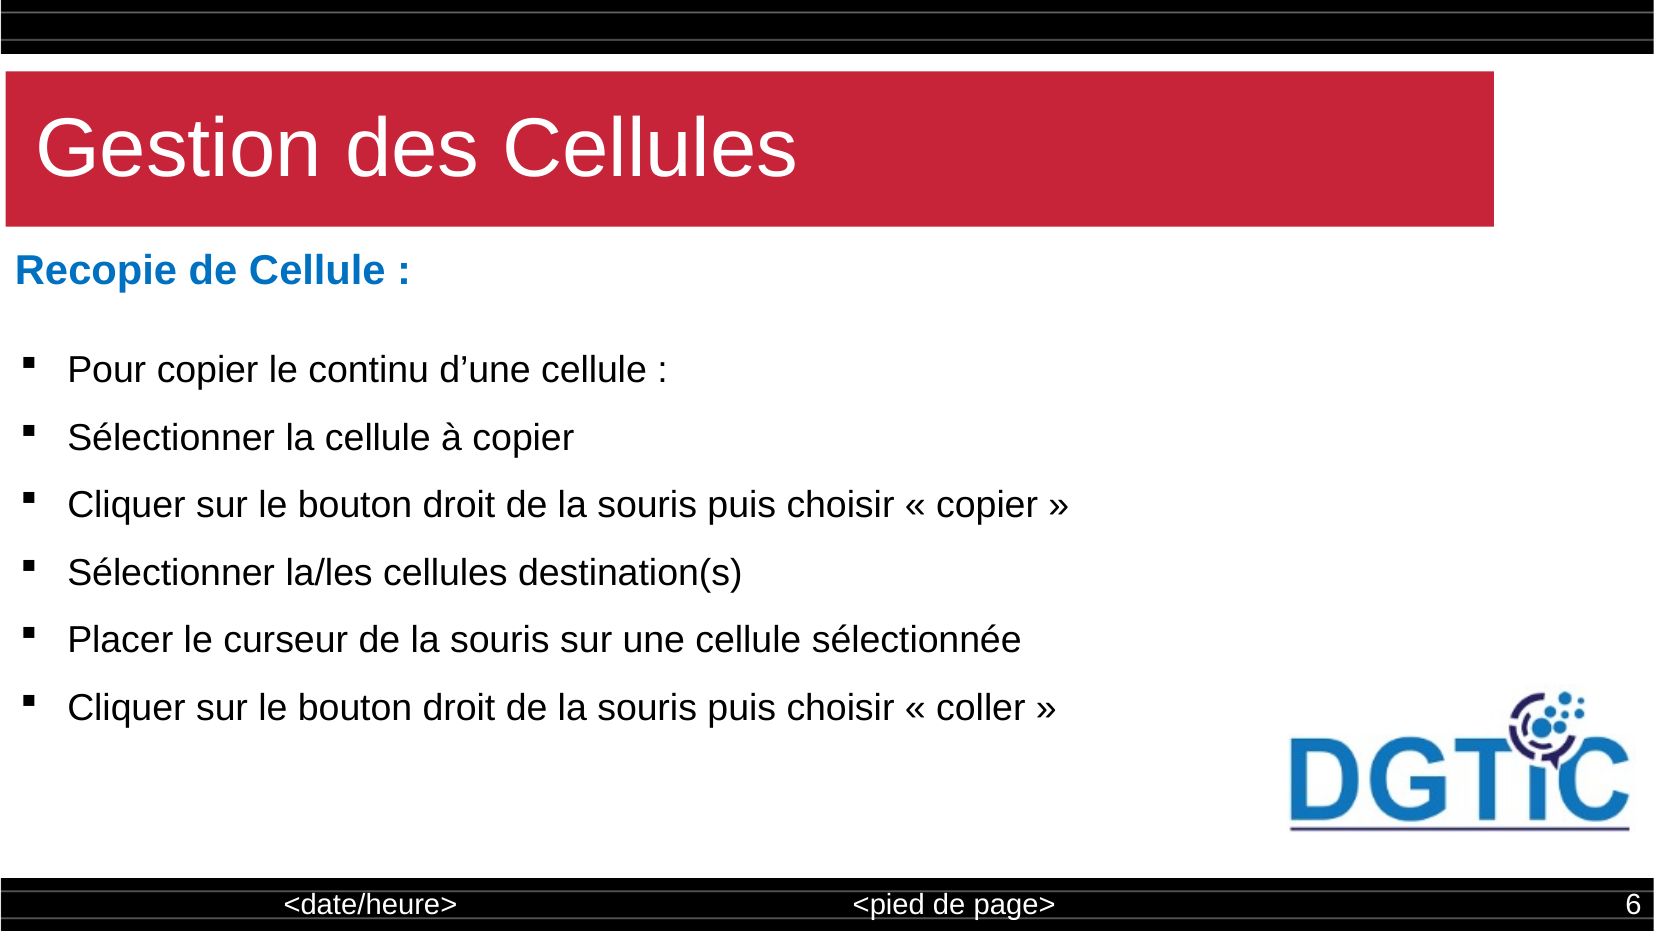

Gestion des Cellules
Recopie de Cellule :
Pour copier le continu d’une cellule :
Sélectionner la cellule à copier
Cliquer sur le bouton droit de la souris puis choisir « copier »
Sélectionner la/les cellules destination(s)
Placer le curseur de la souris sur une cellule sélectionnée
Cliquer sur le bouton droit de la souris puis choisir « coller »